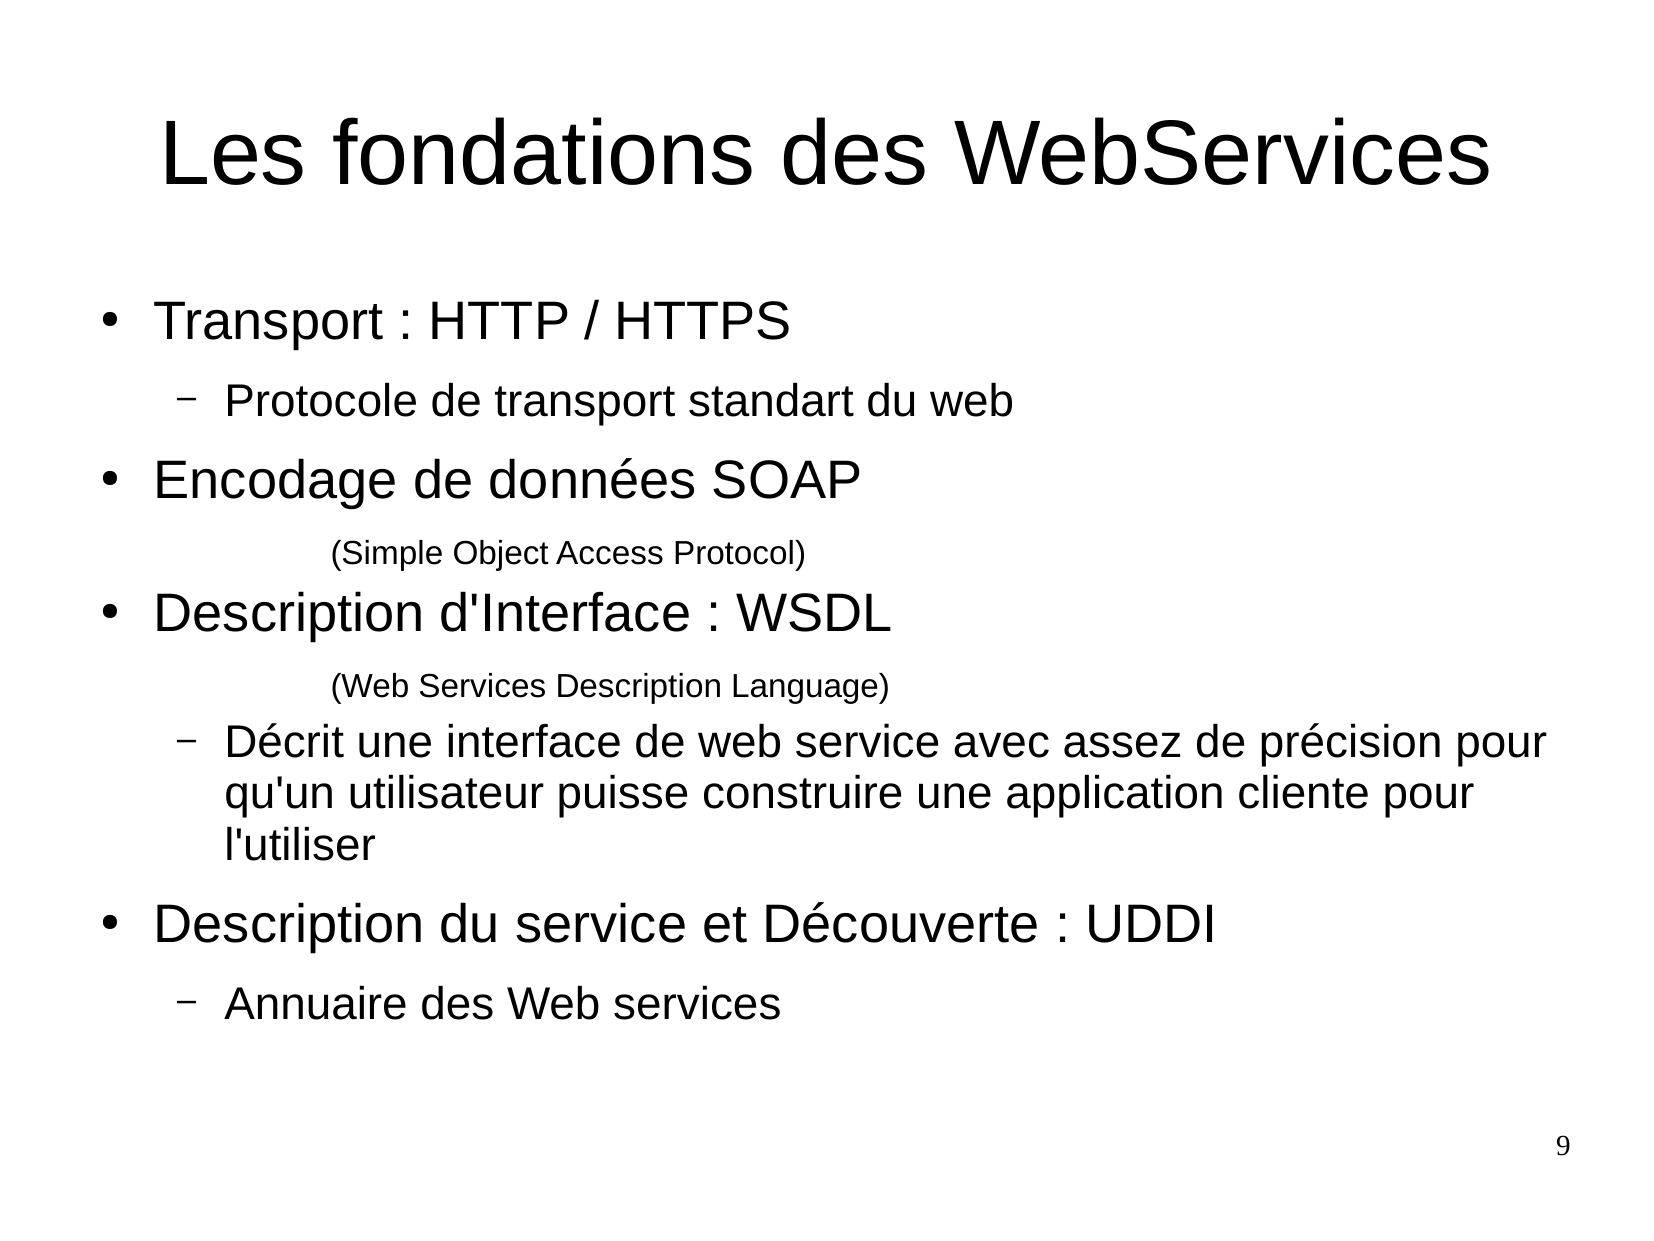

# Les fondations des WebServices
Transport : HTTP / HTTPS
Protocole de transport standart du web
Encodage de données SOAP
(Simple Object Access Protocol)
Description d'Interface : WSDL
(Web Services Description Language)
Décrit une interface de web service avec assez de précision pour qu'un utilisateur puisse construire une application cliente pour l'utiliser
Description du service et Découverte : UDDI
Annuaire des Web services
9